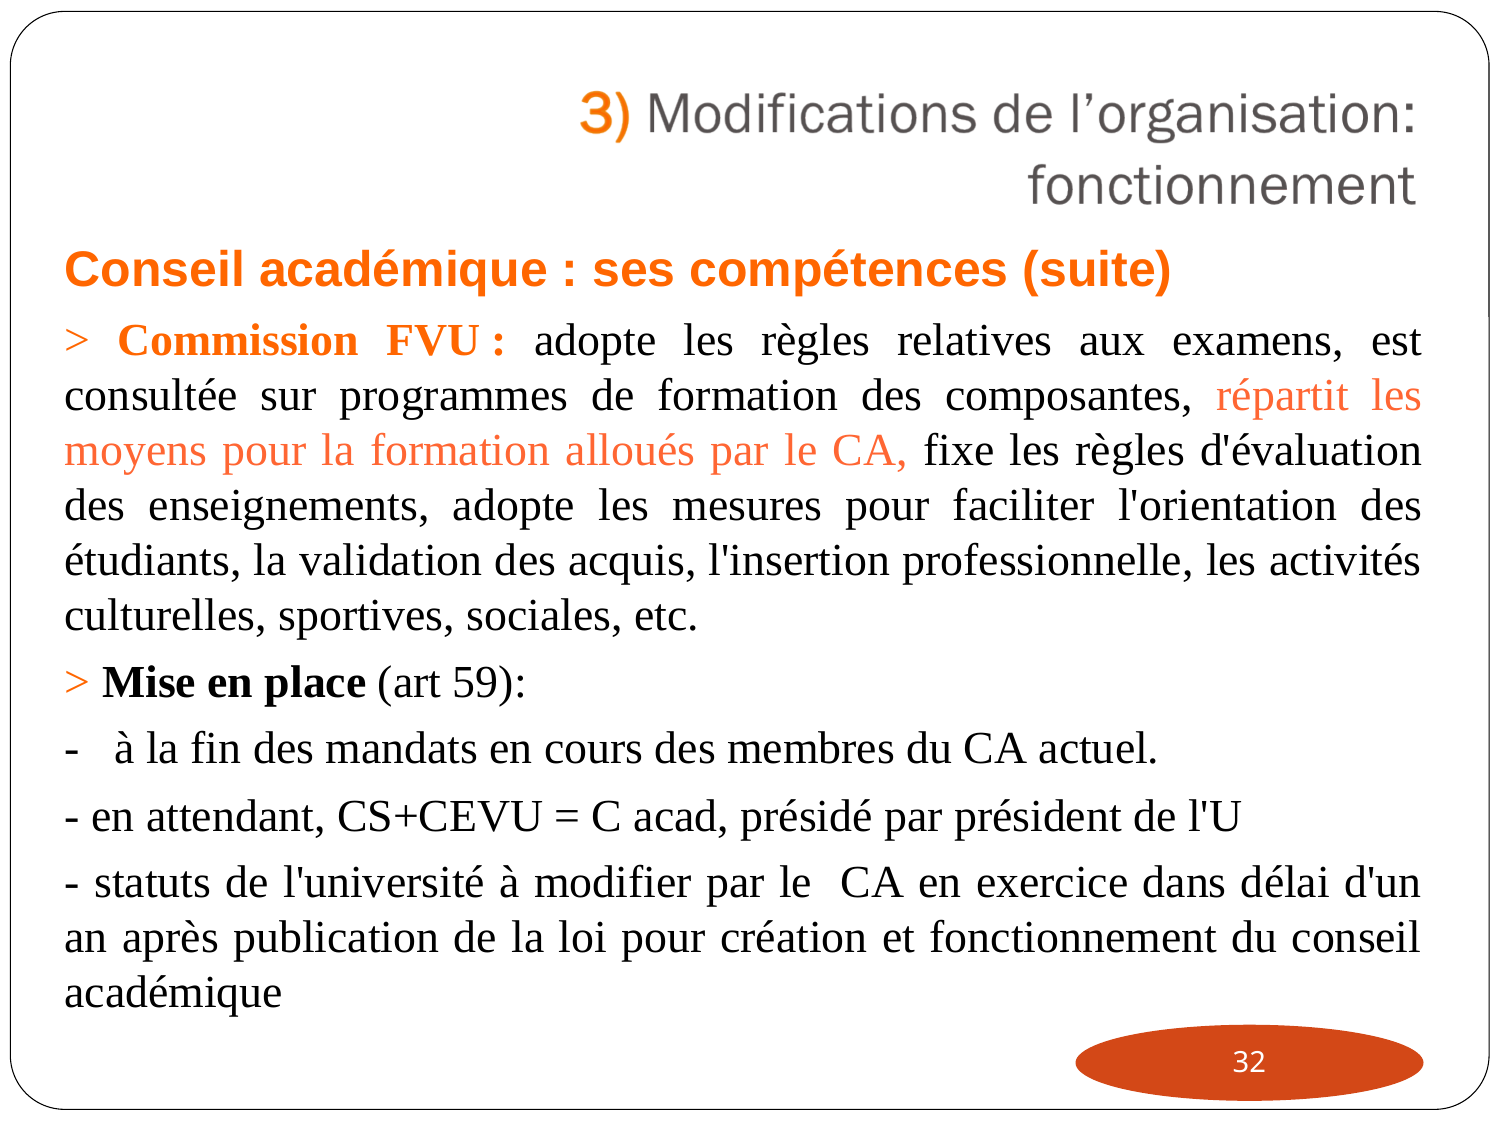

Conseil académique : ses compétences (suite)
> Commission FVU : adopte les règles relatives aux examens, est consultée sur programmes de formation des composantes, répartit les moyens pour la formation alloués par le CA, fixe les règles d'évaluation des enseignements, adopte les mesures pour faciliter l'orientation des étudiants, la validation des acquis, l'insertion professionnelle, les activités culturelles, sportives, sociales, etc.
> Mise en place (art 59):
- à la fin des mandats en cours des membres du CA actuel.
- en attendant, CS+CEVU = C acad, présidé par président de l'U
- statuts de l'université à modifier par le CA en exercice dans délai d'un an après publication de la loi pour création et fonctionnement du conseil académique